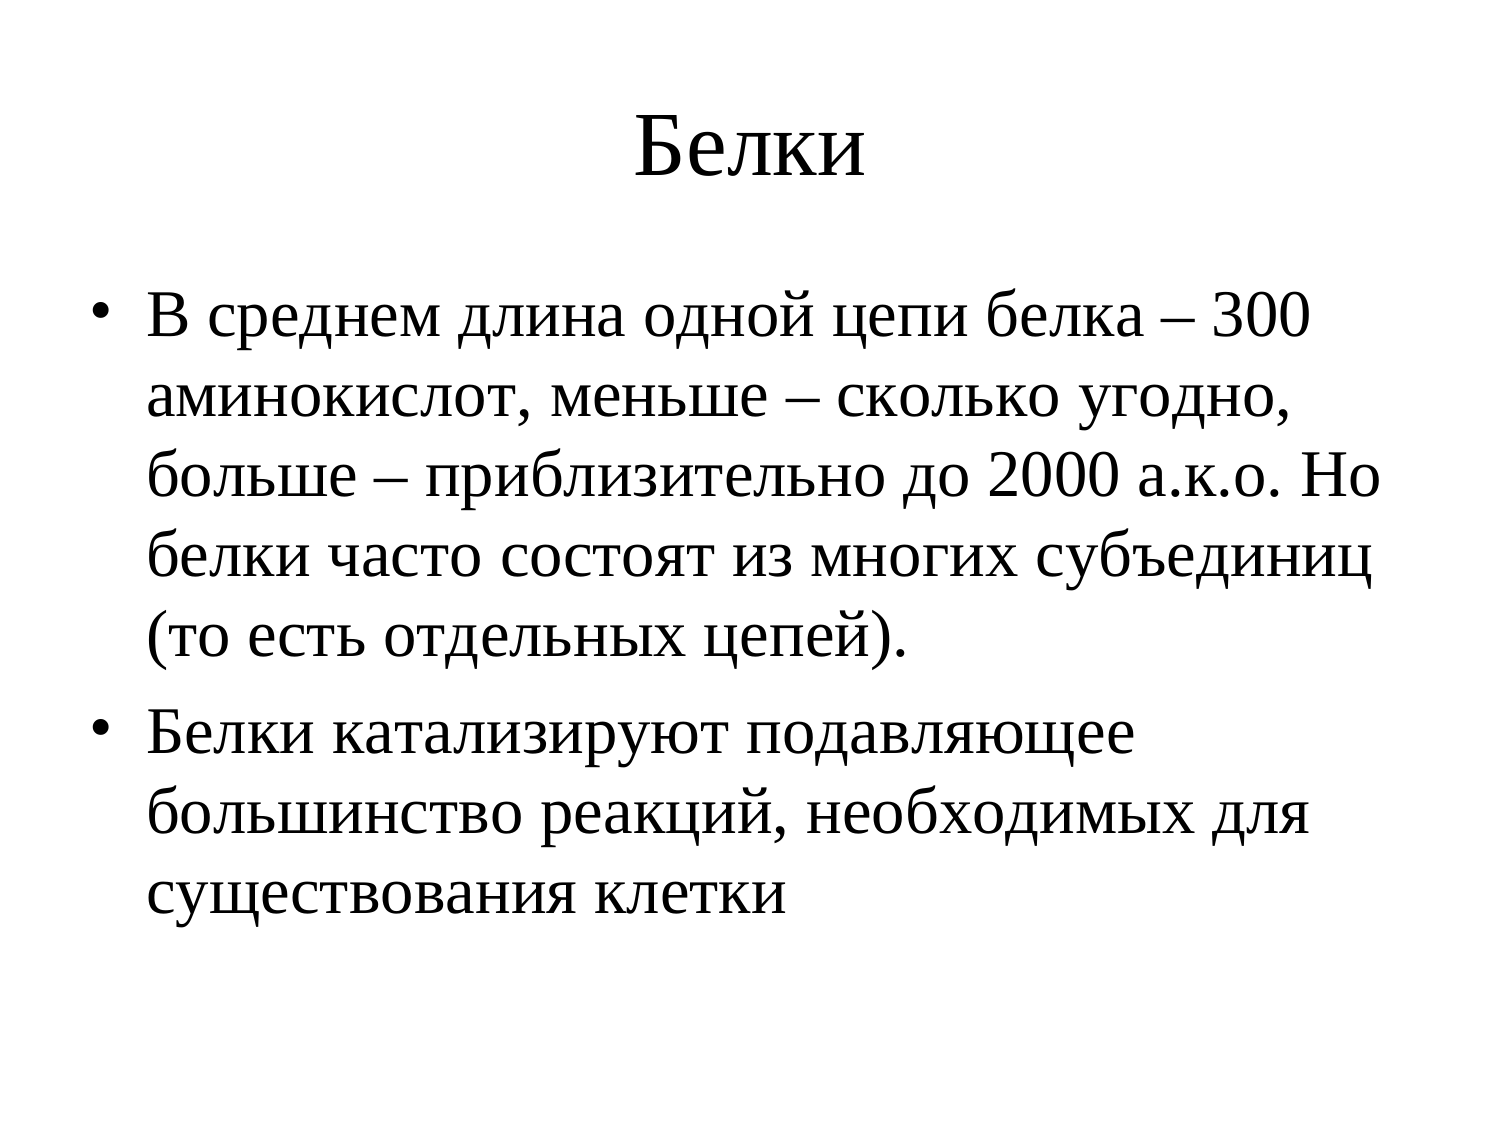

# Белки
В среднем длина одной цепи белка – 300 аминокислот, меньше – сколько угодно, больше – приблизительно до 2000 а.к.о. Но белки часто состоят из многих субъединиц (то есть отдельных цепей).
Белки катализируют подавляющее большинство реакций, необходимых для существования клетки